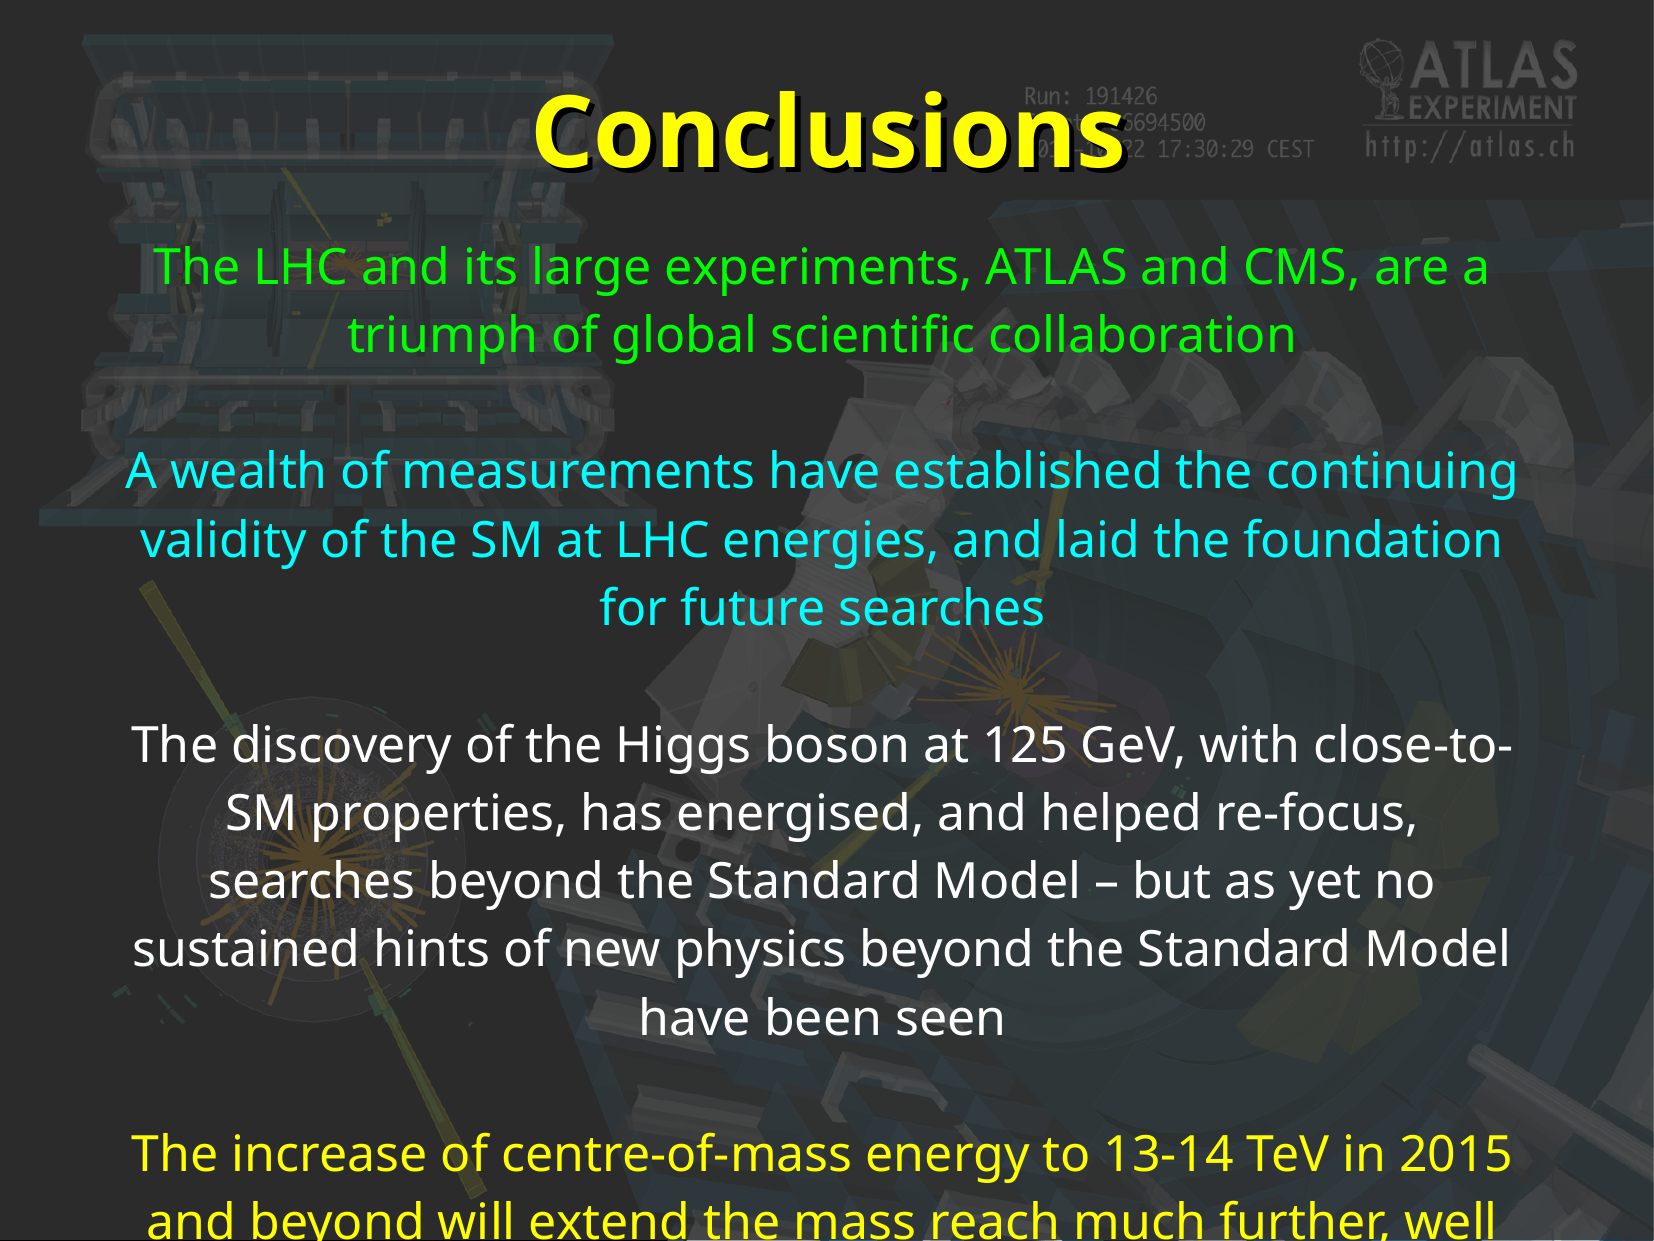

Conclusions
The LHC and its large experiments, ATLAS and CMS, are a triumph of global scientific collaboration
A wealth of measurements have established the continuing validity of the SM at LHC energies, and laid the foundation for future searches
The discovery of the Higgs boson at 125 GeV, with close-to-SM properties, has energised, and helped re-focus, searches beyond the Standard Model – but as yet no sustained hints of new physics beyond the Standard Model have been seen
The increase of centre-of-mass energy to 13-14 TeV in 2015 and beyond will extend the mass reach much further, well into the TeV region